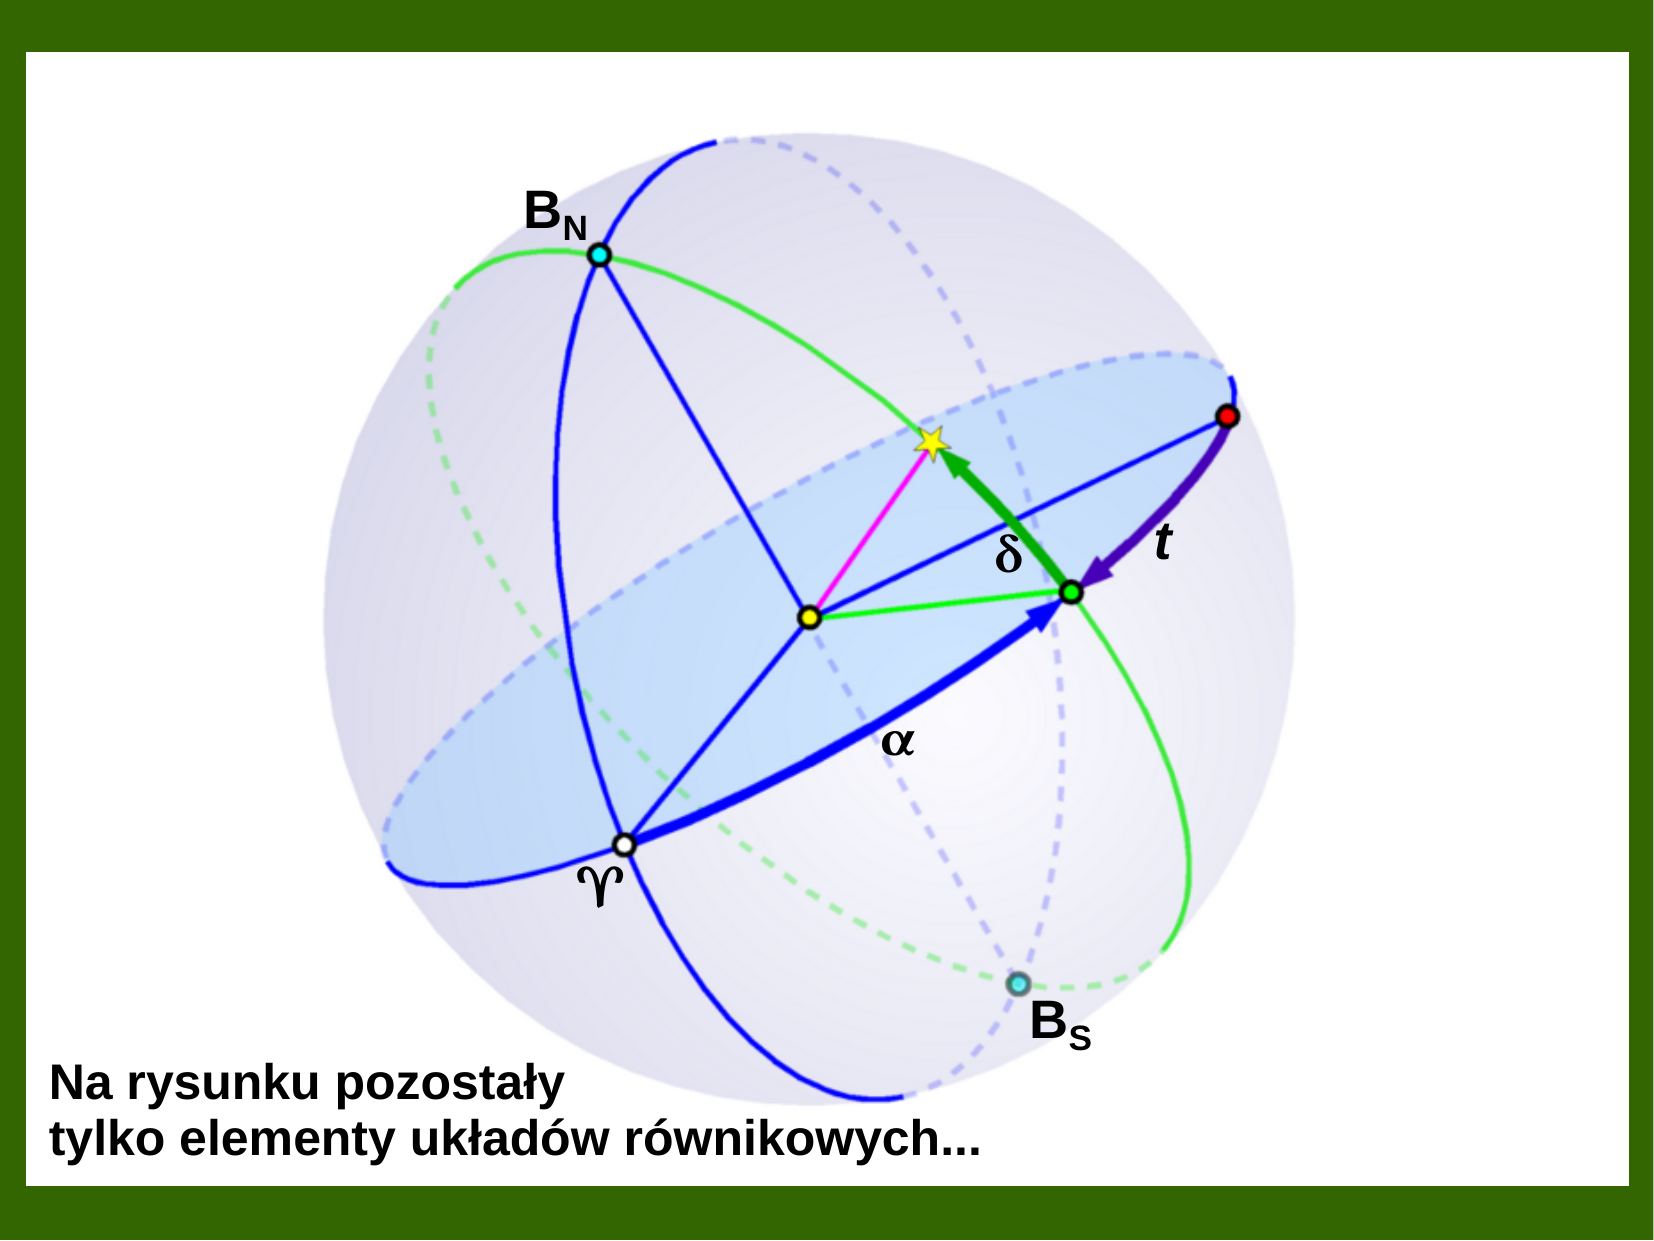

BN
t
δ
α
♈
BS
Na rysunku pozostały
tylko elementy układów równikowych...